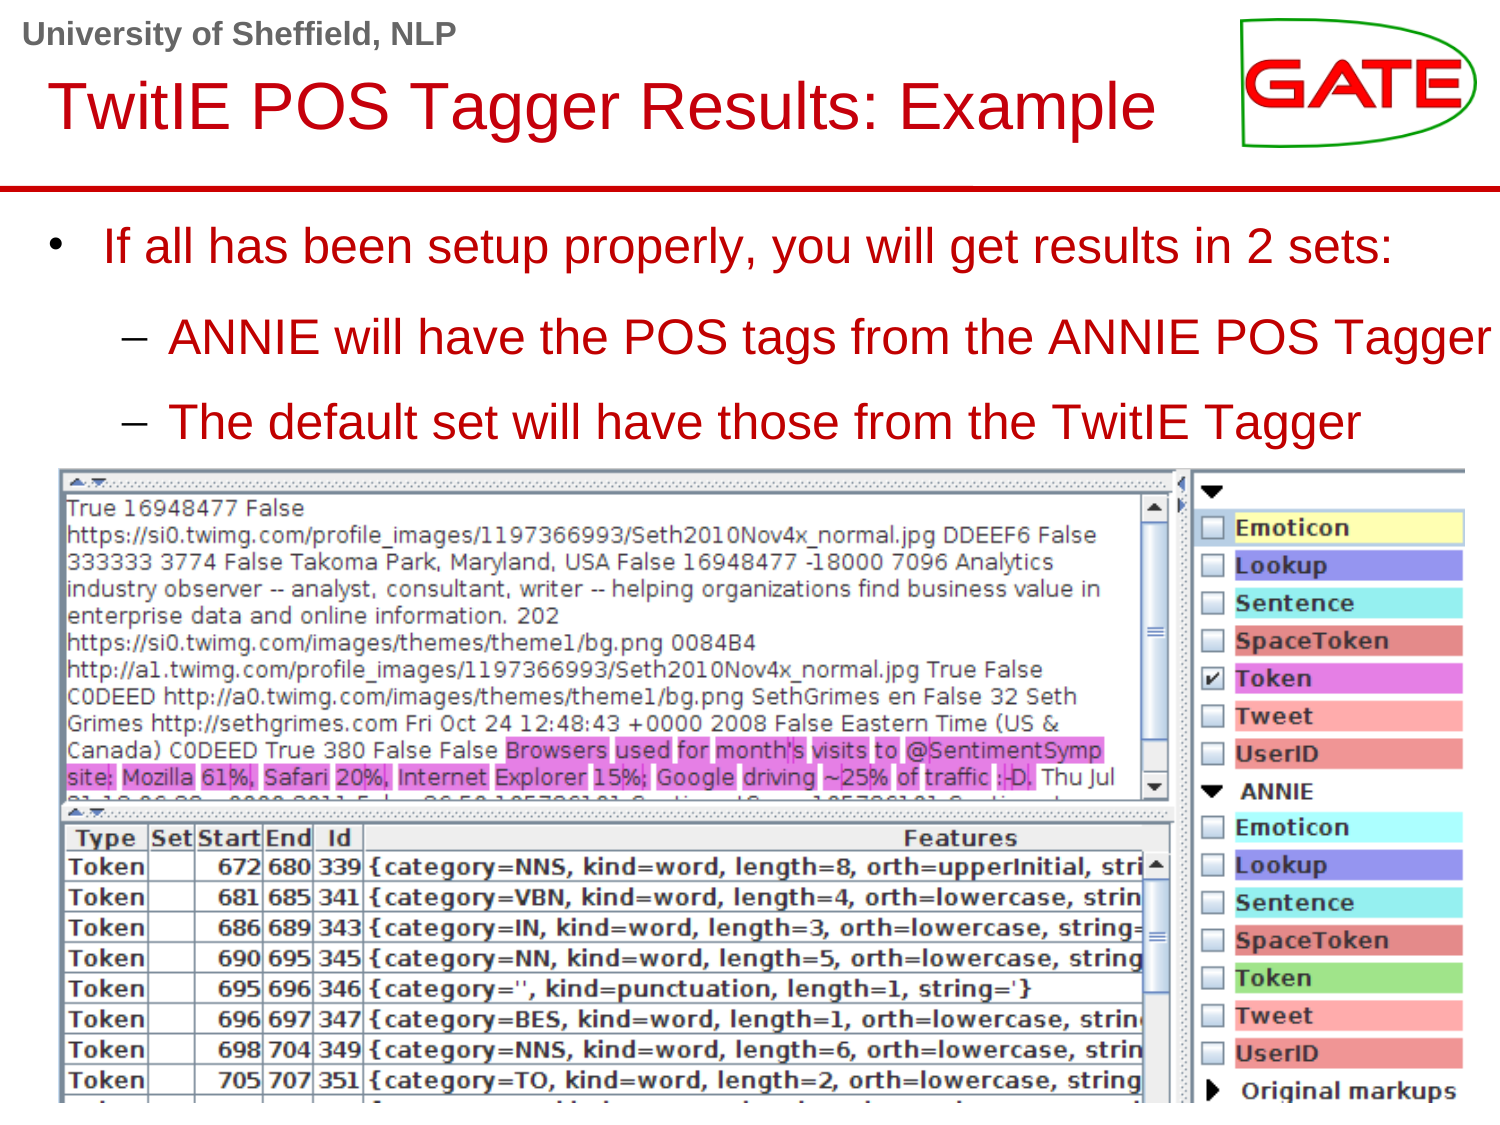

TwitIE POS Tagger Results: Example
If all has been setup properly, you will get results in 2 sets:
ANNIE will have the POS tags from the ANNIE POS Tagger
The default set will have those from the TwitIE Tagger